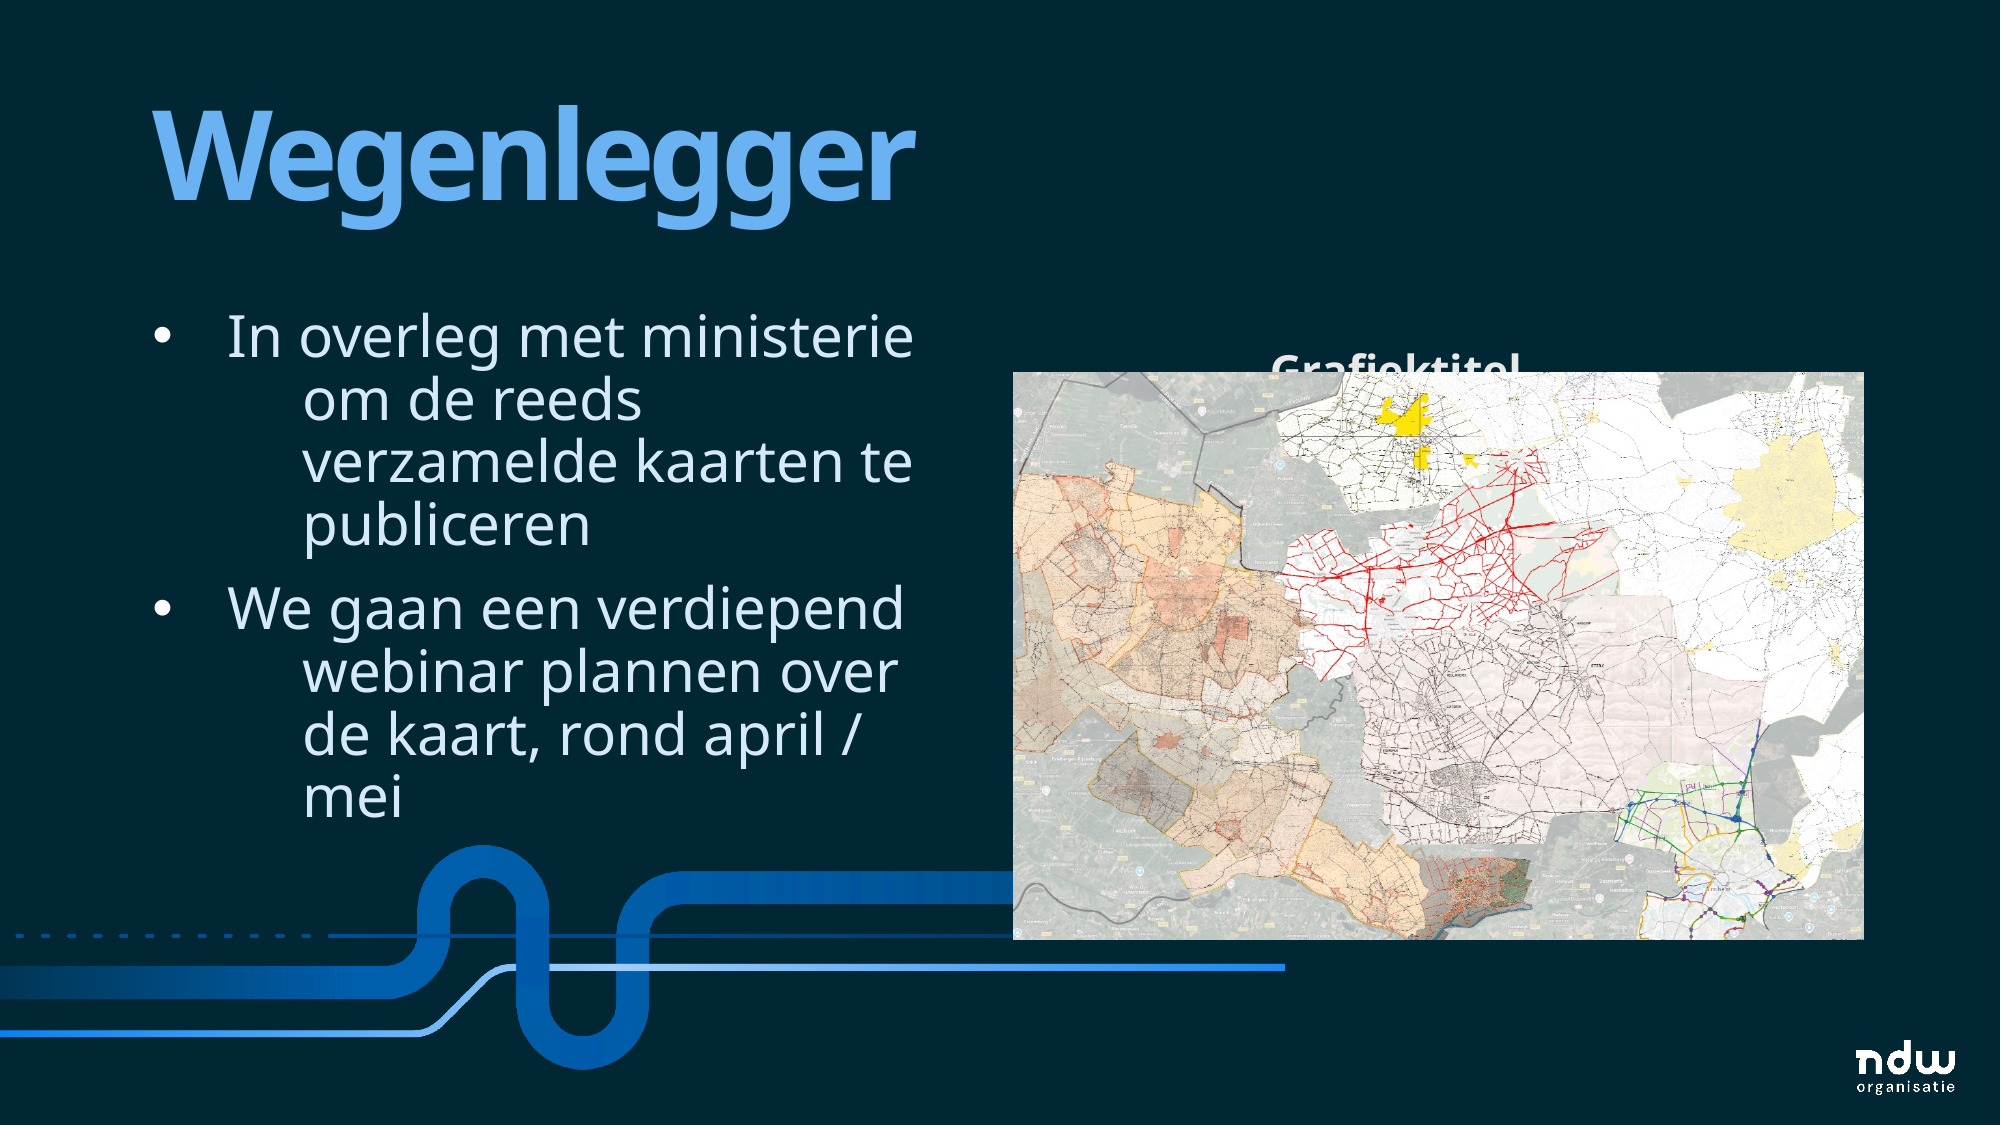

# Wegenlegger
In overleg met ministerie om de reeds verzamelde kaarten te publiceren
We gaan een verdiepend webinar plannen over de kaart, rond april / mei